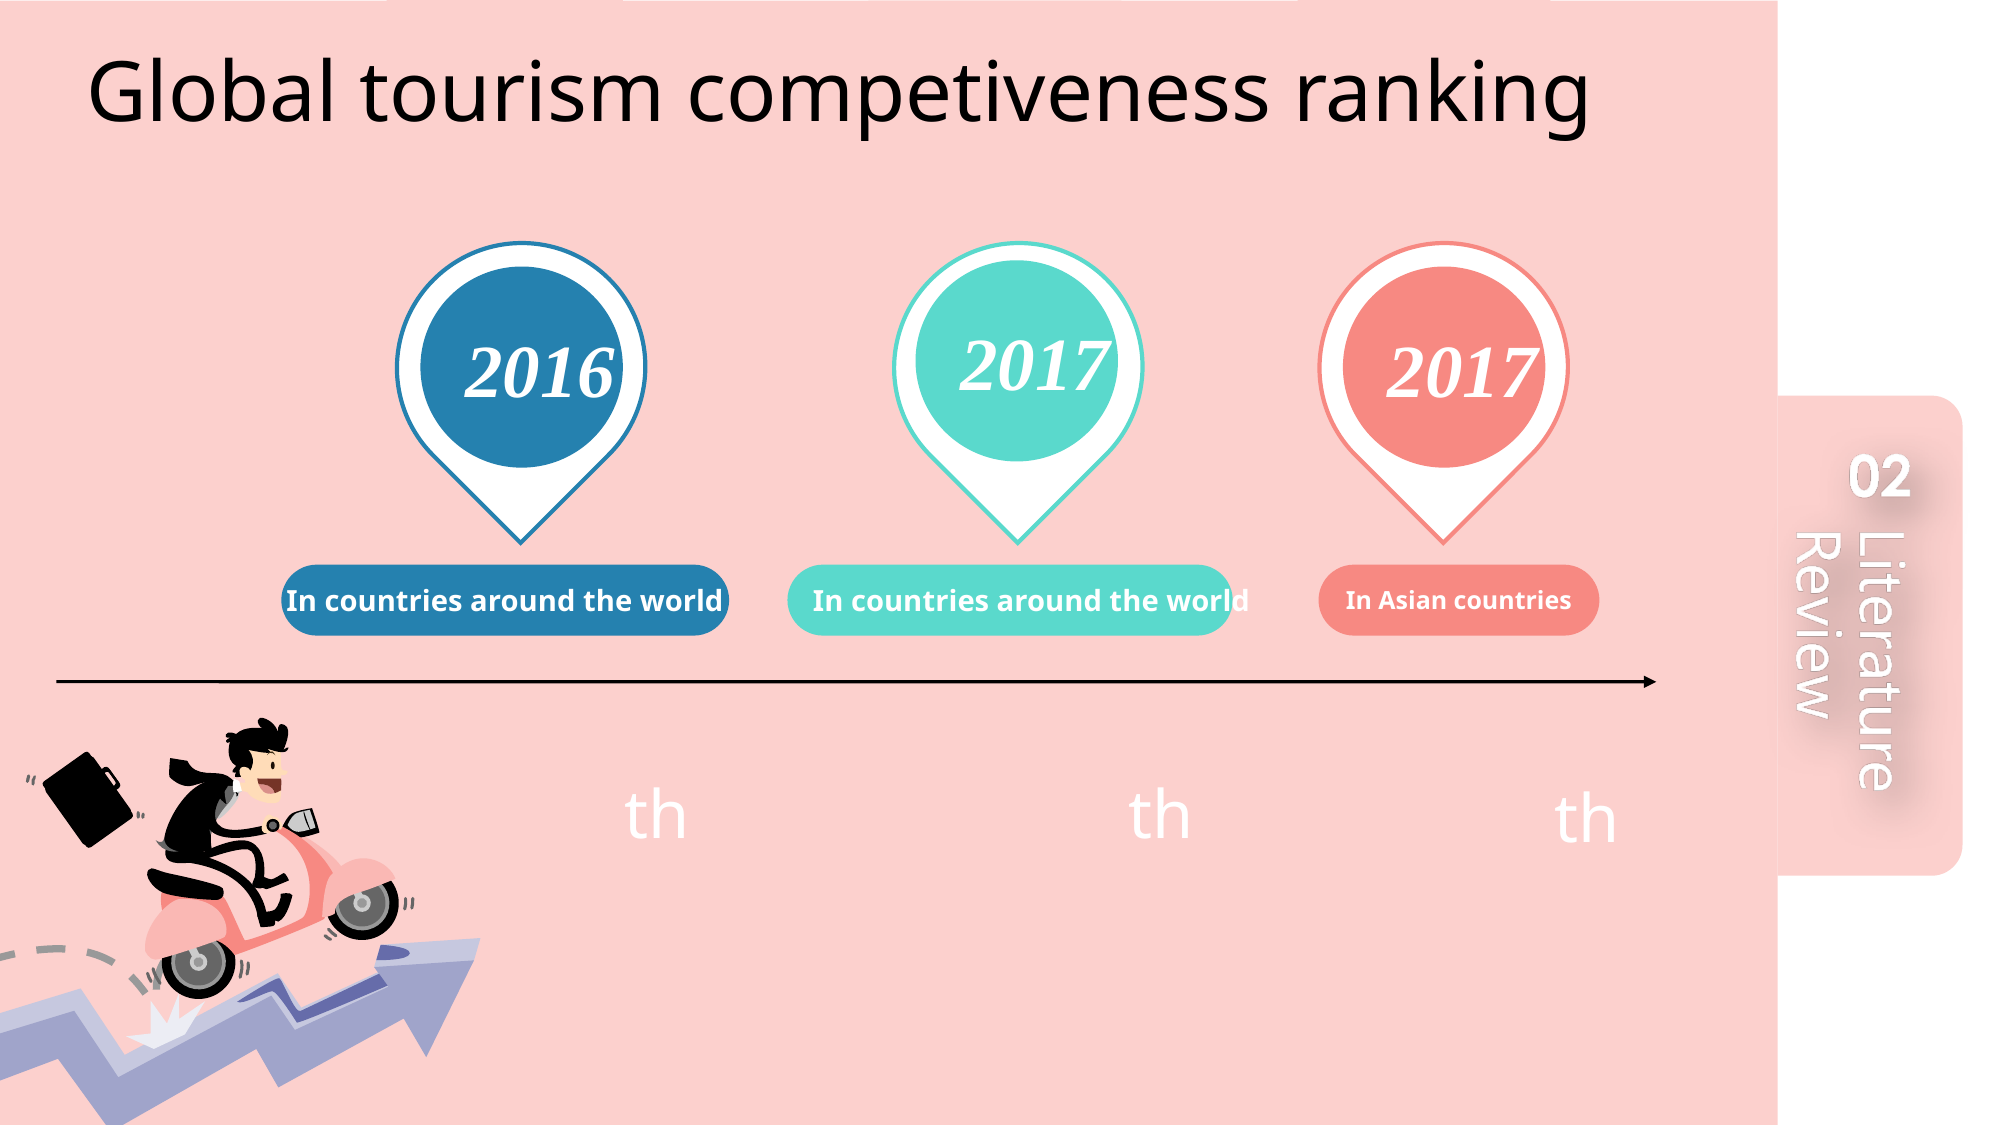

210987654321098765432109876543210
0987654321098765432109876543210
7654321098765432109876543210
321098765432109876543210
321098765432109876543210
098765432109876543210
Global tourism competiveness ranking
2016
In countries around the world
2017
In countries around the world
2017
In Asian countries
th
th
th